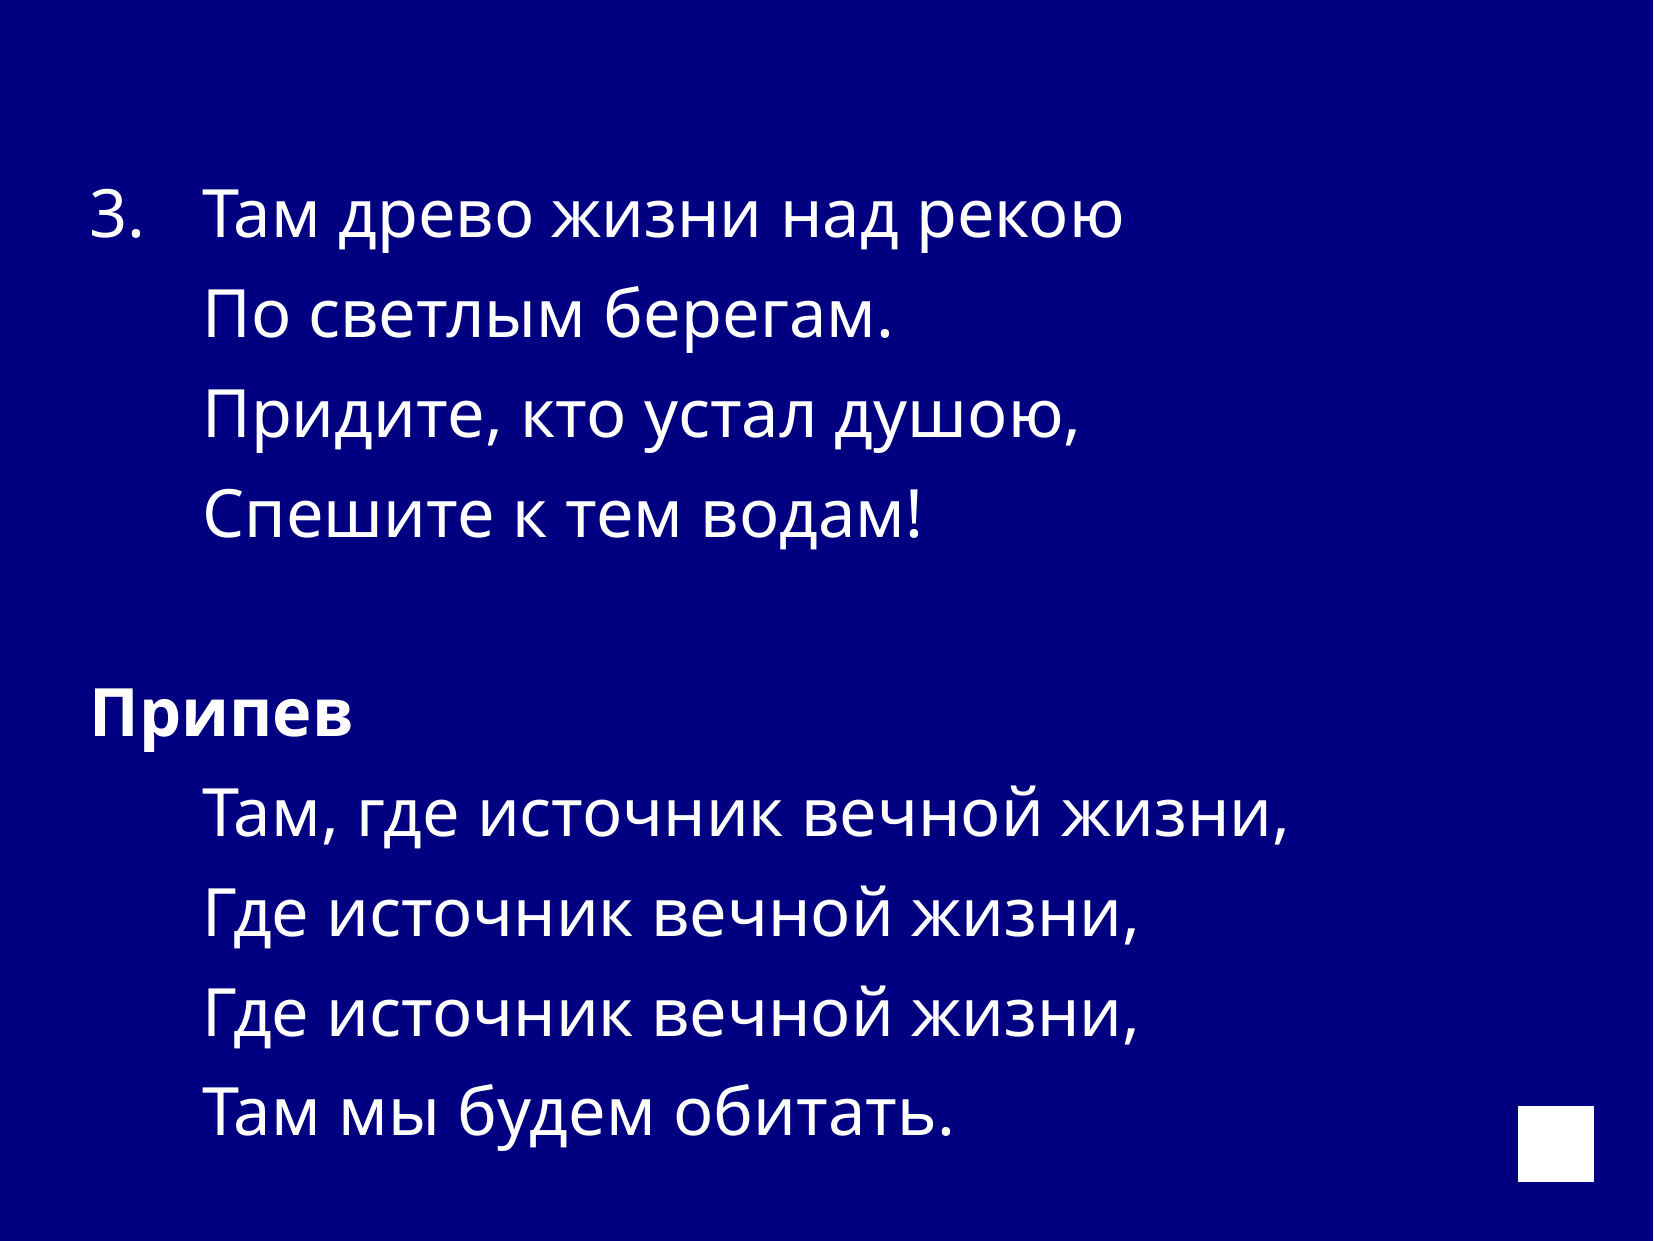

3.	Там древо жизни над рекою
	По светлым берегам.
	Придите, кто устал душою,
	Спешите к тем водам!
Припев
	Там, где источник вечной жизни,
	Где источник вечной жизни,
	Где источник вечной жизни,
	Там мы будем обитать.